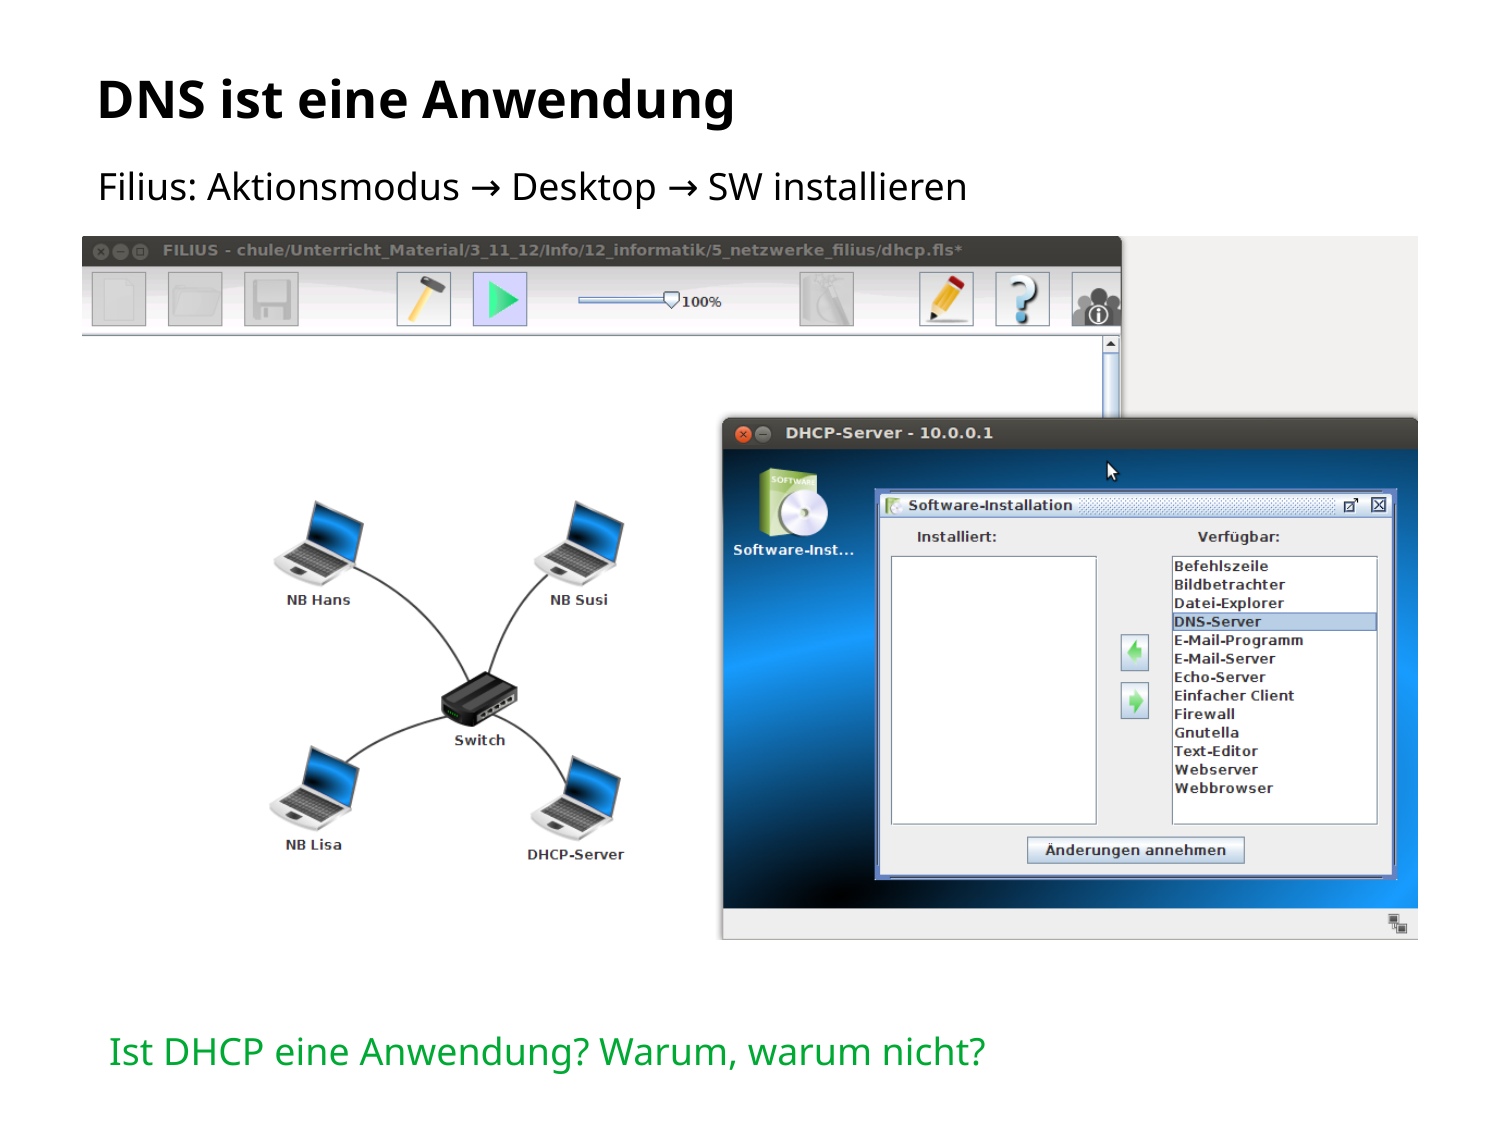

DNS ist eine Anwendung
Filius: Aktionsmodus → Desktop → SW installieren
Ist DHCP eine Anwendung? Warum, warum nicht?